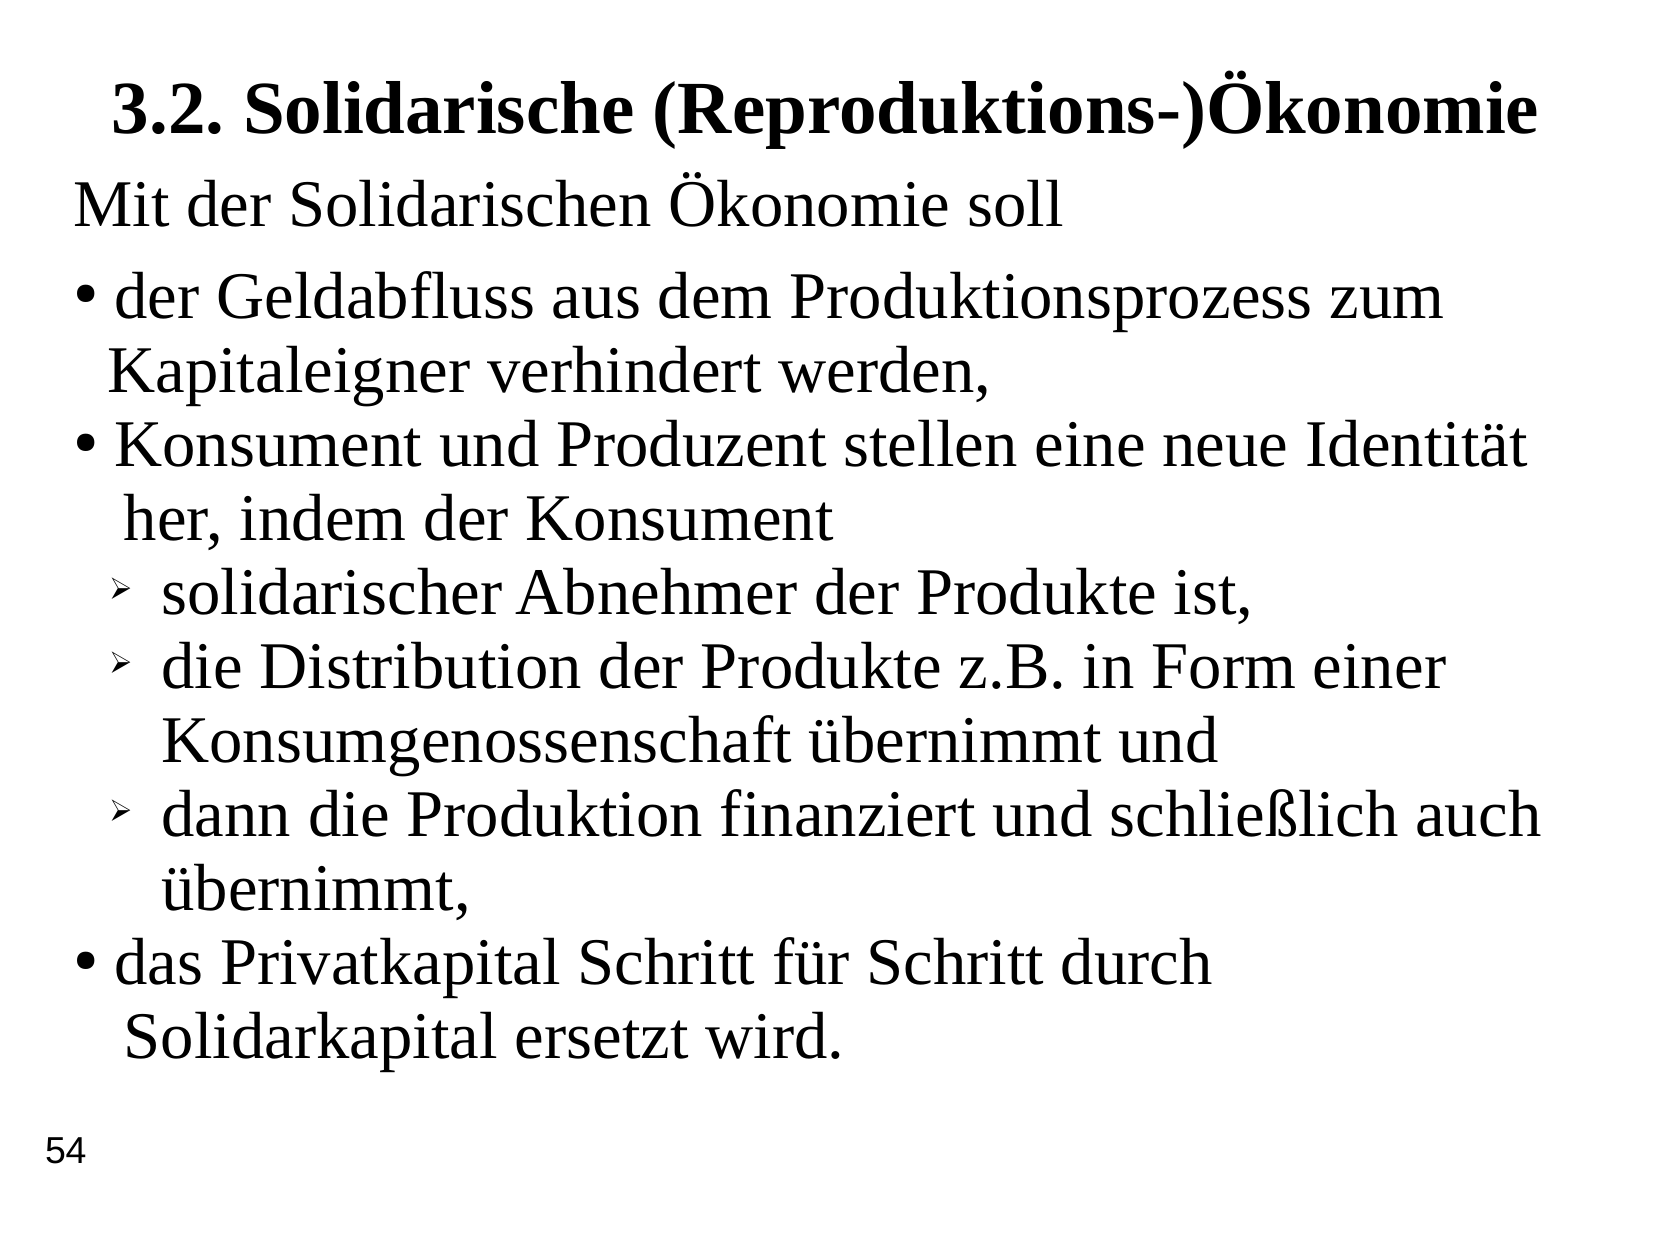

3.2. Solidarische (Reproduktions-)Ökonomie
Mit der Solidarischen Ökonomie soll
 der Geldabfluss aus dem Produktionsprozess zum Kapitaleigner verhindert werden,
 Konsument und Produzent stellen eine neue Identität her, indem der Konsument
 solidarischer Abnehmer der Produkte ist,
 die Distribution der Produkte z.B. in Form einer Konsumgenossenschaft übernimmt und
 dann die Produktion finanziert und schließlich auch übernimmt,
 das Privatkapital Schritt für Schritt durch Solidarkapital ersetzt wird.